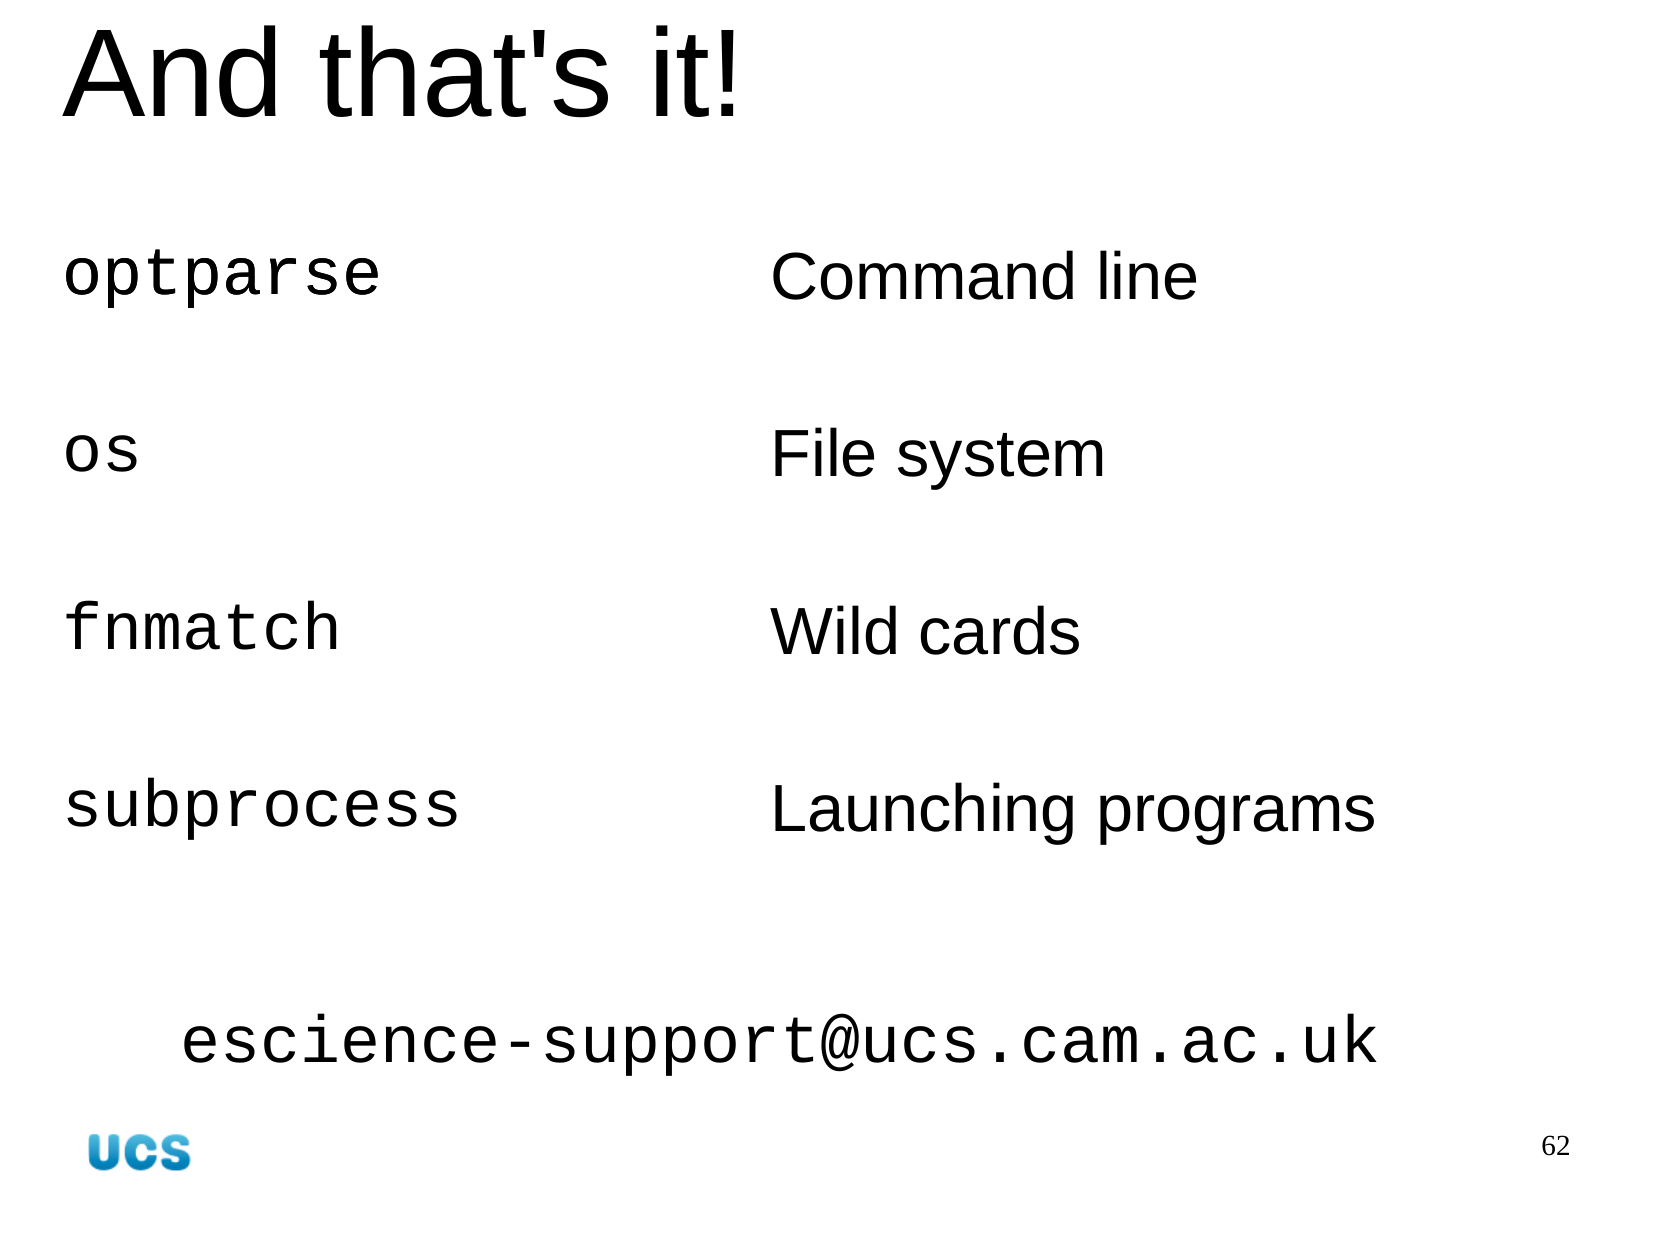

And that's it!
optparse
Command line
optparse
os
File system
fnmatch
Wild cards
subprocess
Launching programs
escience-support@ucs.cam.ac.uk
62